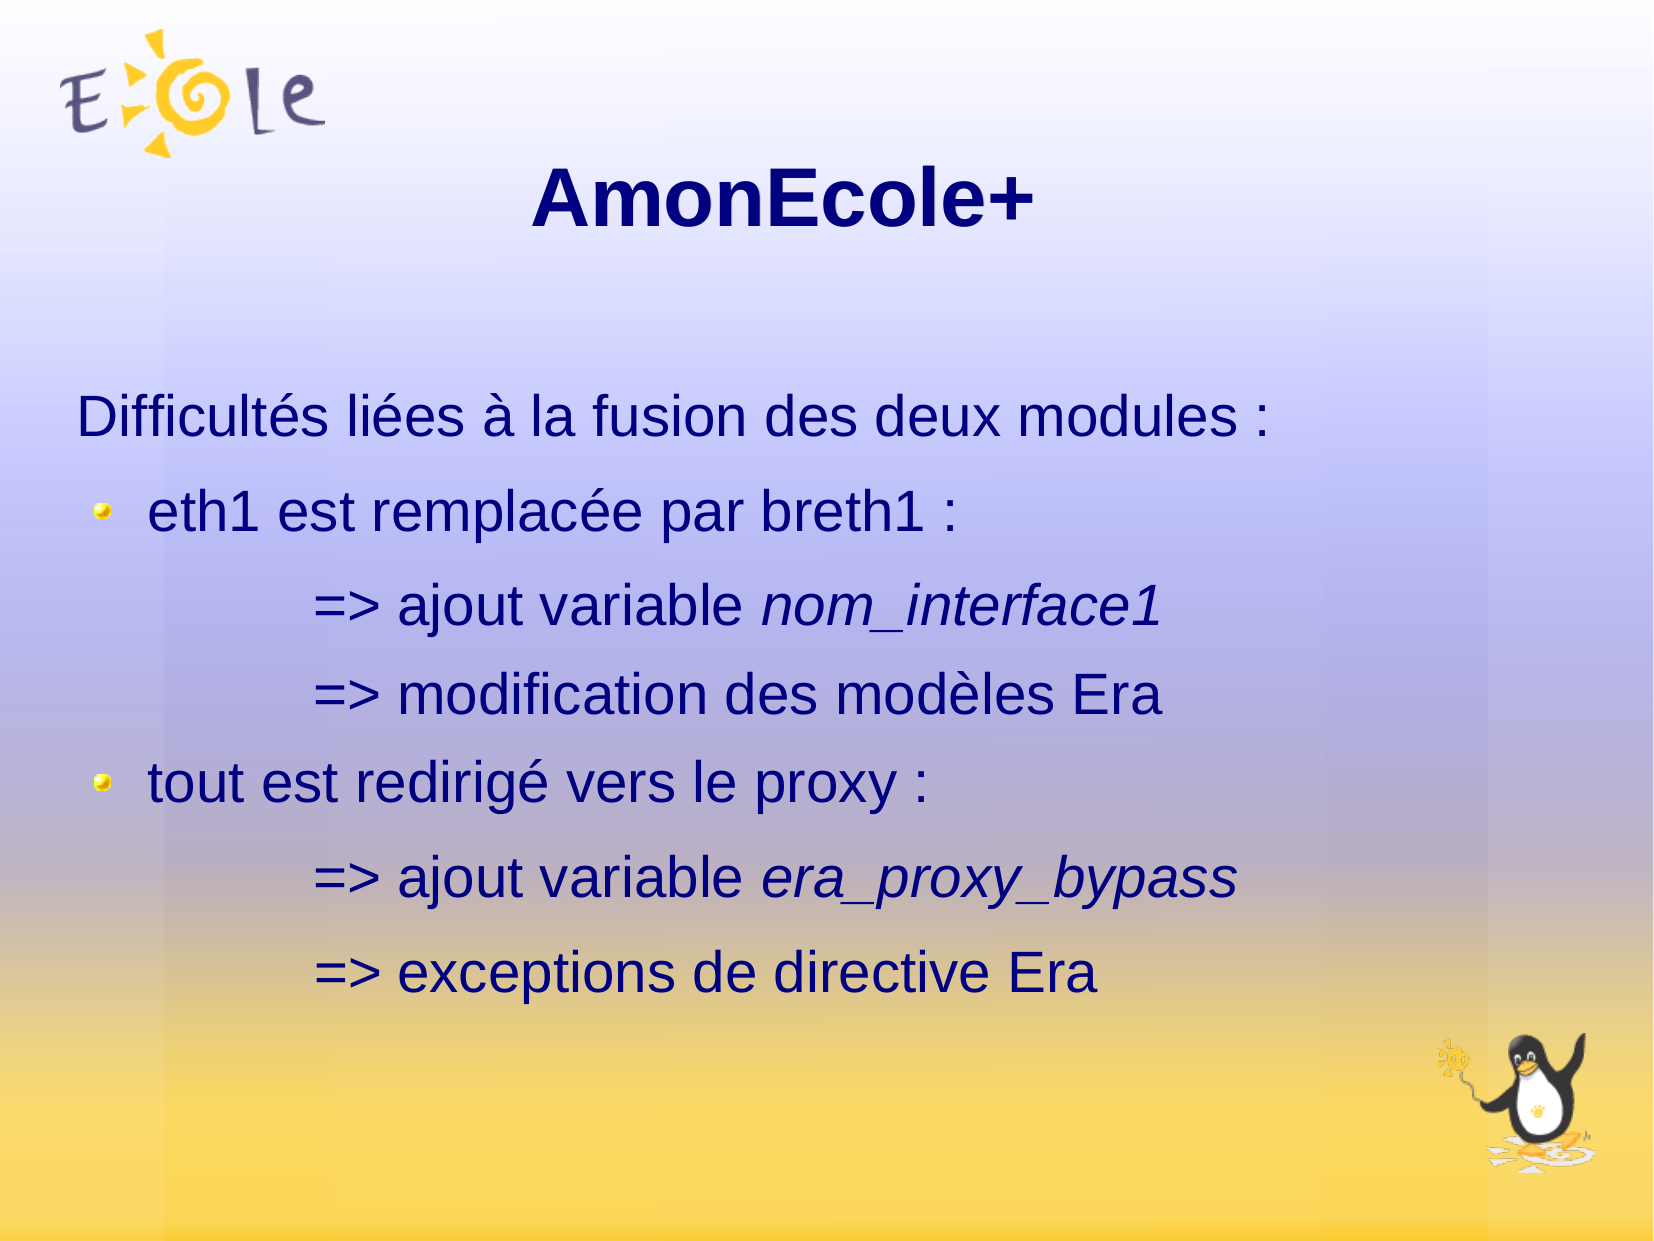

AmonEcole+
# Difficultés liées à la fusion des deux modules :
eth1 est remplacée par breth1 :
=> ajout variable nom_interface1
=> modification des modèles Era
tout est redirigé vers le proxy :
=> ajout variable era_proxy_bypass
=> exceptions de directive Era